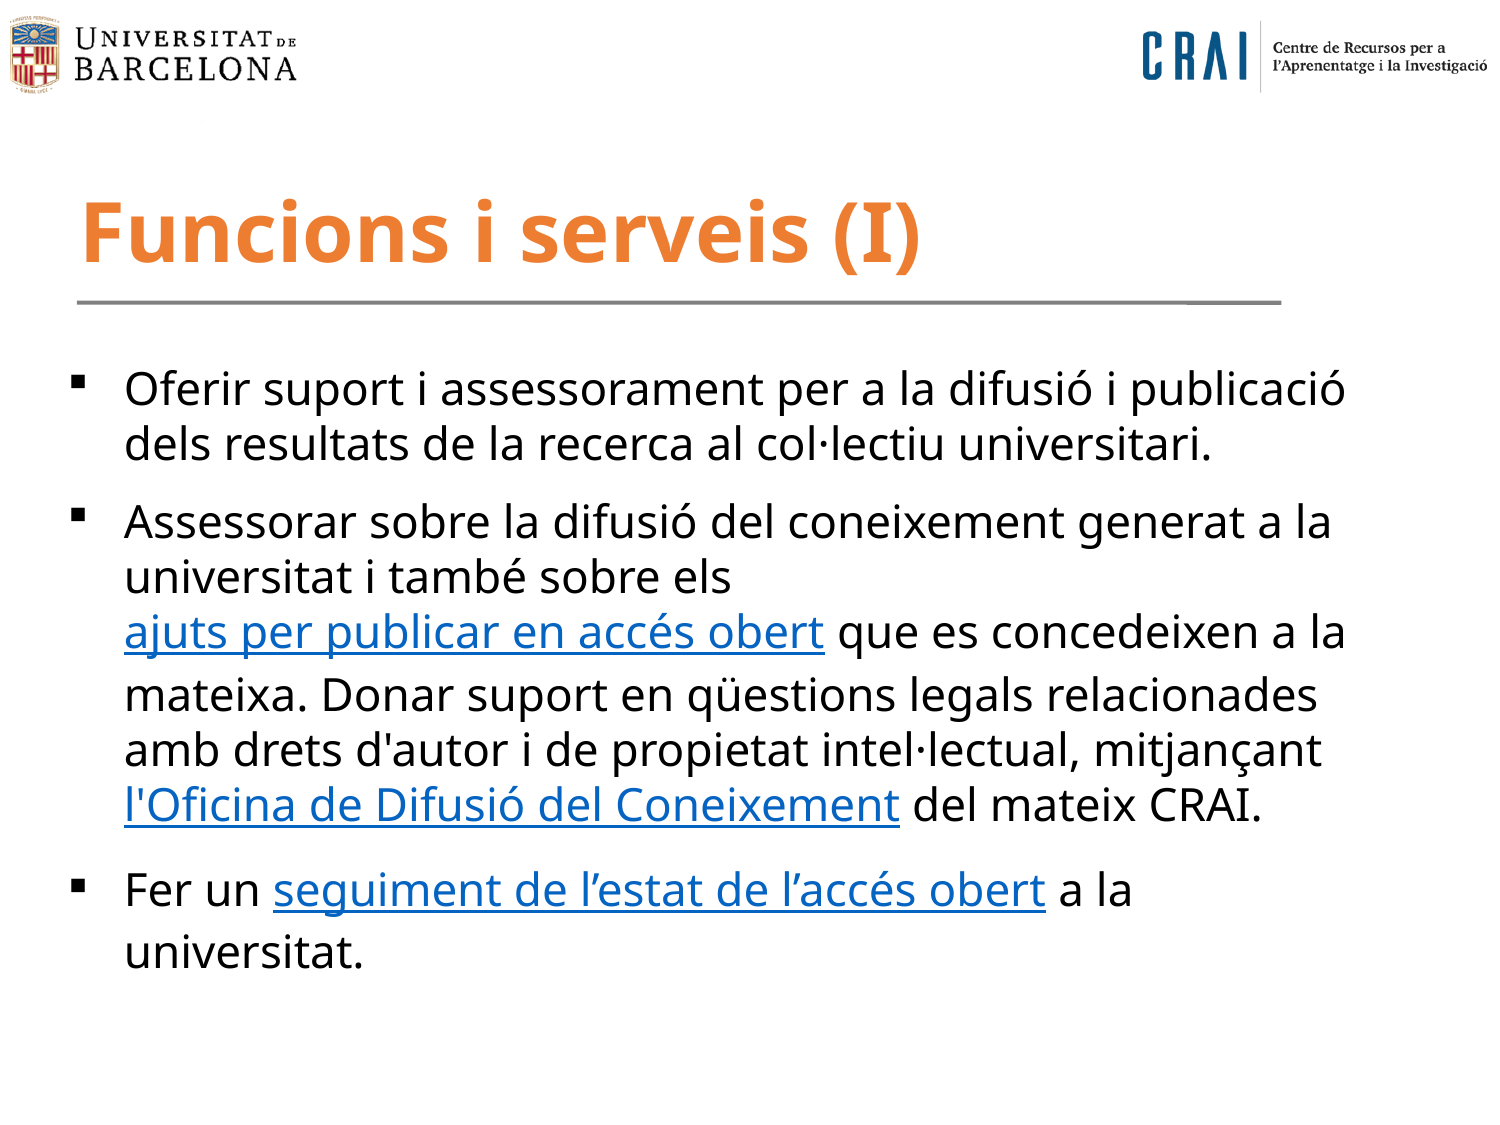

Funcions i serveis (I)
Oferir suport i assessorament per a la difusió i publicació dels resultats de la recerca al col·lectiu universitari.
Assessorar sobre la difusió del coneixement generat a la universitat i també sobre els ajuts per publicar en accés obert que es concedeixen a la mateixa. Donar suport en qüestions legals relacionades amb drets d'autor i de propietat intel·lectual, mitjançant l'Oficina de Difusió del Coneixement del mateix CRAI.
Fer un seguiment de l’estat de l’accés obert a la universitat.